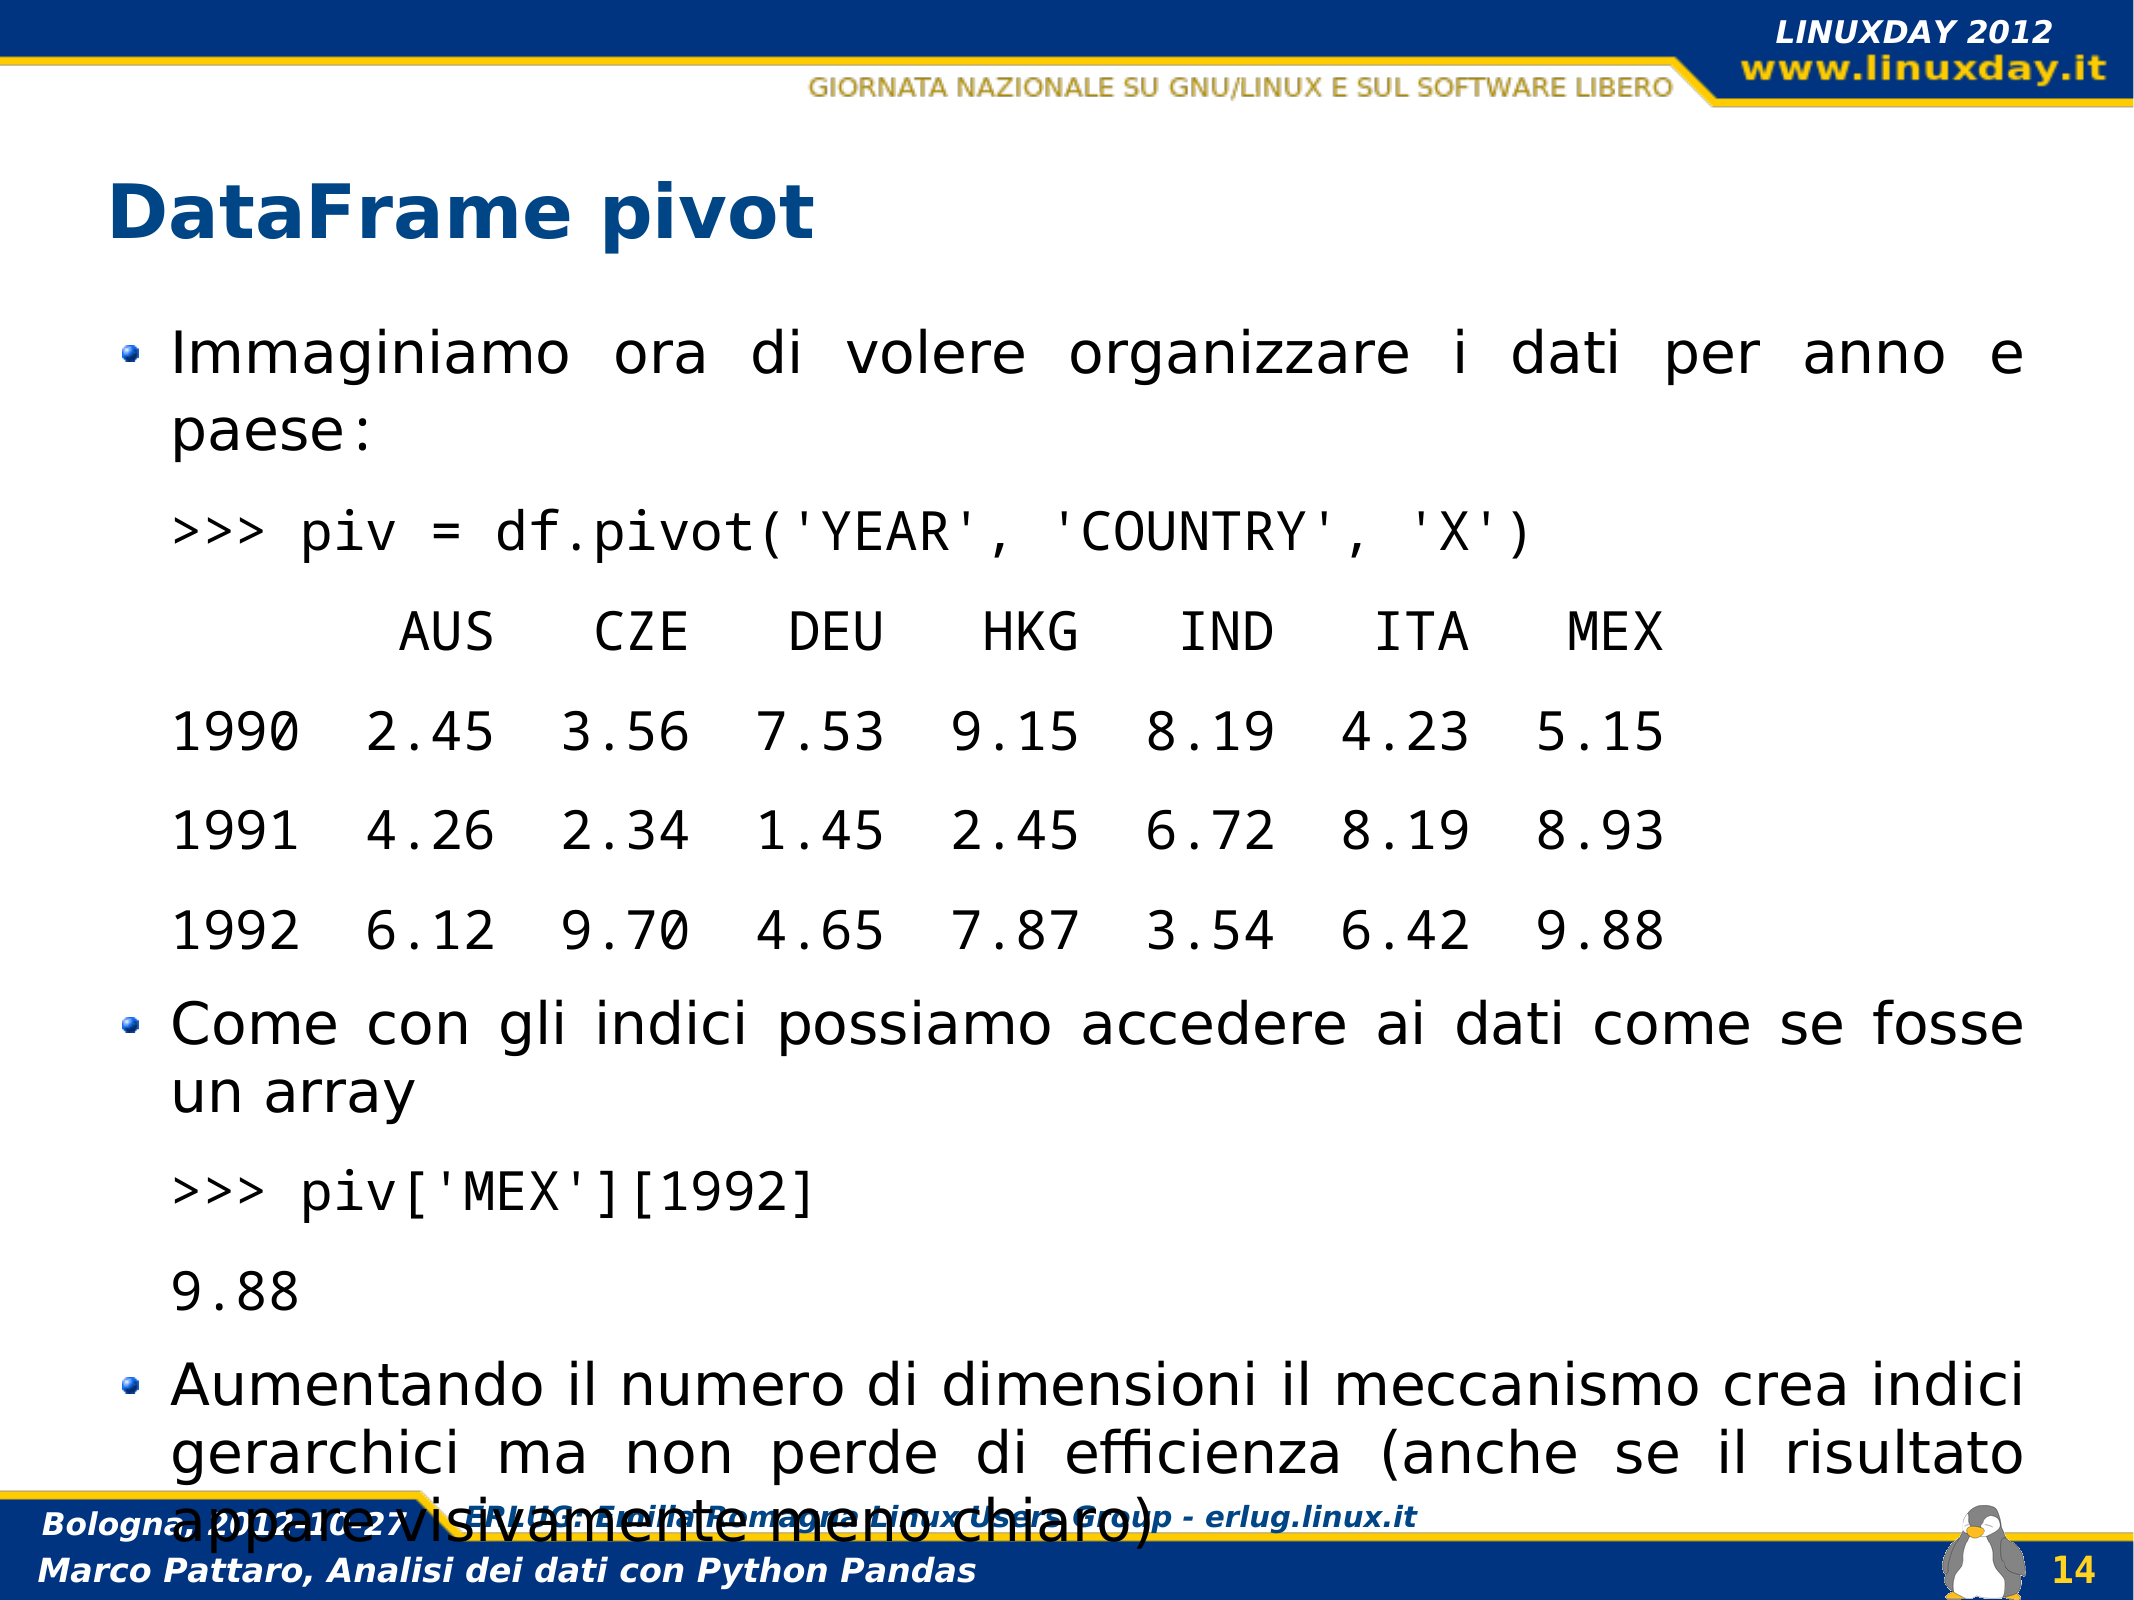

# DataFrame pivot
Immaginiamo ora di volere organizzare i dati per anno e paese:
>>> piv = df.pivot('YEAR', 'COUNTRY', 'X')
 AUS CZE DEU HKG IND ITA MEX
1990 2.45 3.56 7.53 9.15 8.19 4.23 5.15
1991 4.26 2.34 1.45 2.45 6.72 8.19 8.93
1992 6.12 9.70 4.65 7.87 3.54 6.42 9.88
Come con gli indici possiamo accedere ai dati come se fosse un array
>>> piv['MEX'][1992]
9.88
Aumentando il numero di dimensioni il meccanismo crea indici gerarchici ma non perde di efficienza (anche se il risultato appare visivamente meno chiaro)